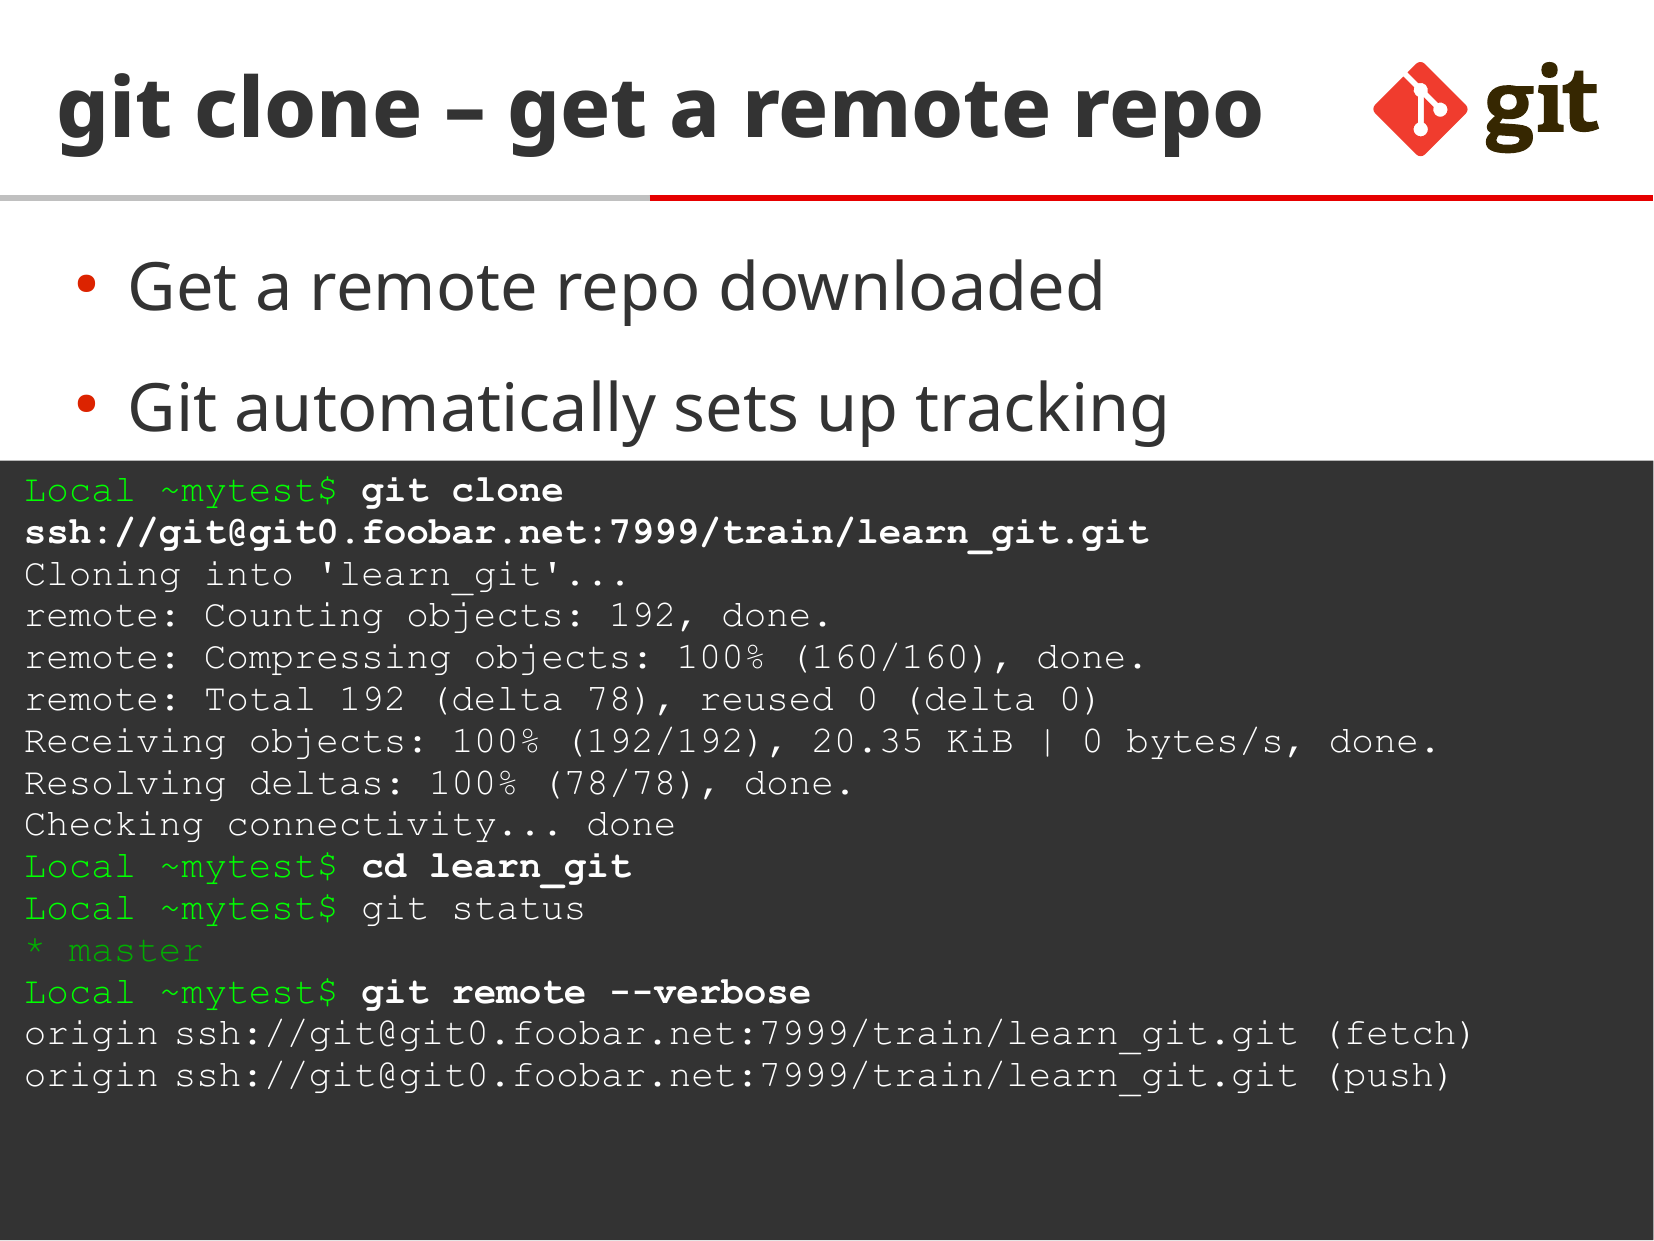

# git clone – get a remote repo
Get a remote repo downloaded
Git automatically sets up tracking
Local ~mytest$ git clone ssh://git@git0.foobar.net:7999/train/learn_git.git
Cloning into 'learn_git'...
remote: Counting objects: 192, done.
remote: Compressing objects: 100% (160/160), done.
remote: Total 192 (delta 78), reused 0 (delta 0)
Receiving objects: 100% (192/192), 20.35 KiB | 0 bytes/s, done.
Resolving deltas: 100% (78/78), done.
Checking connectivity... done
Local ~mytest$ cd learn_git
Local ~mytest$ git status
* master
Local ~mytest$ git remote --verbose
origin	ssh://git@git0.foobar.net:7999/train/learn_git.git (fetch)
origin	ssh://git@git0.foobar.net:7999/train/learn_git.git (push)
64